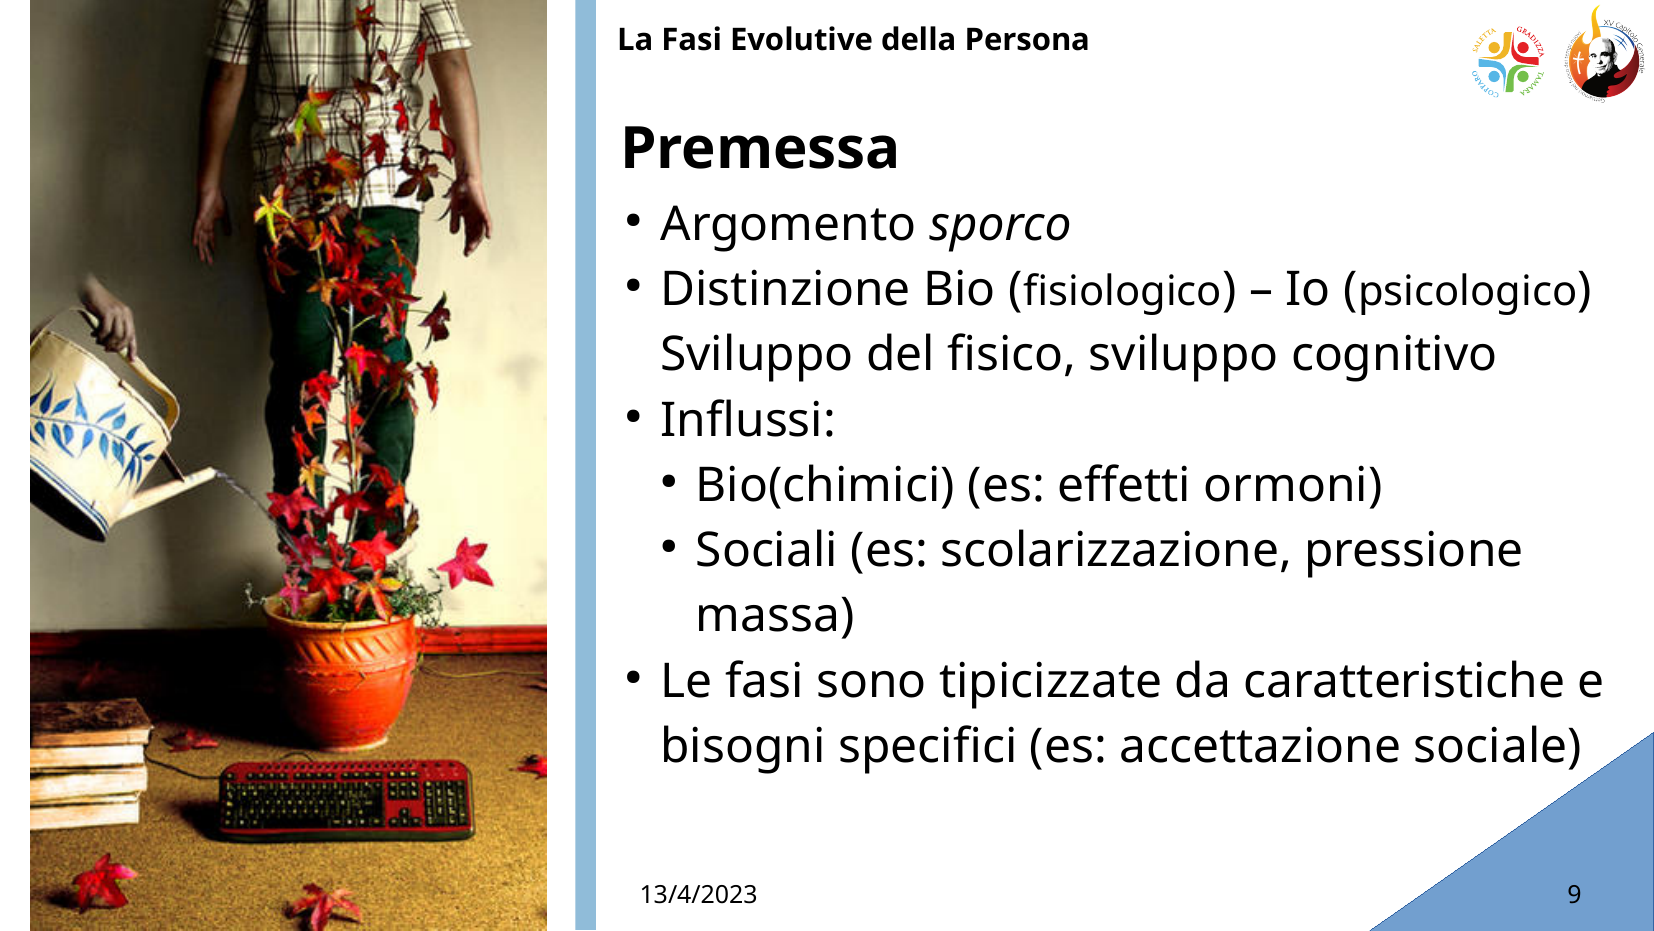

La Fasi Evolutive della Persona
Premessa
# Argomento sporco
Distinzione Bio (fisiologico) – Io (psicologico)
Sviluppo del fisico, sviluppo cognitivo
Influssi:
Bio(chimici) (es: effetti ormoni)
Sociali (es: scolarizzazione, pressione massa)
Le fasi sono tipicizzate da caratteristiche e bisogni specifici (es: accettazione sociale)